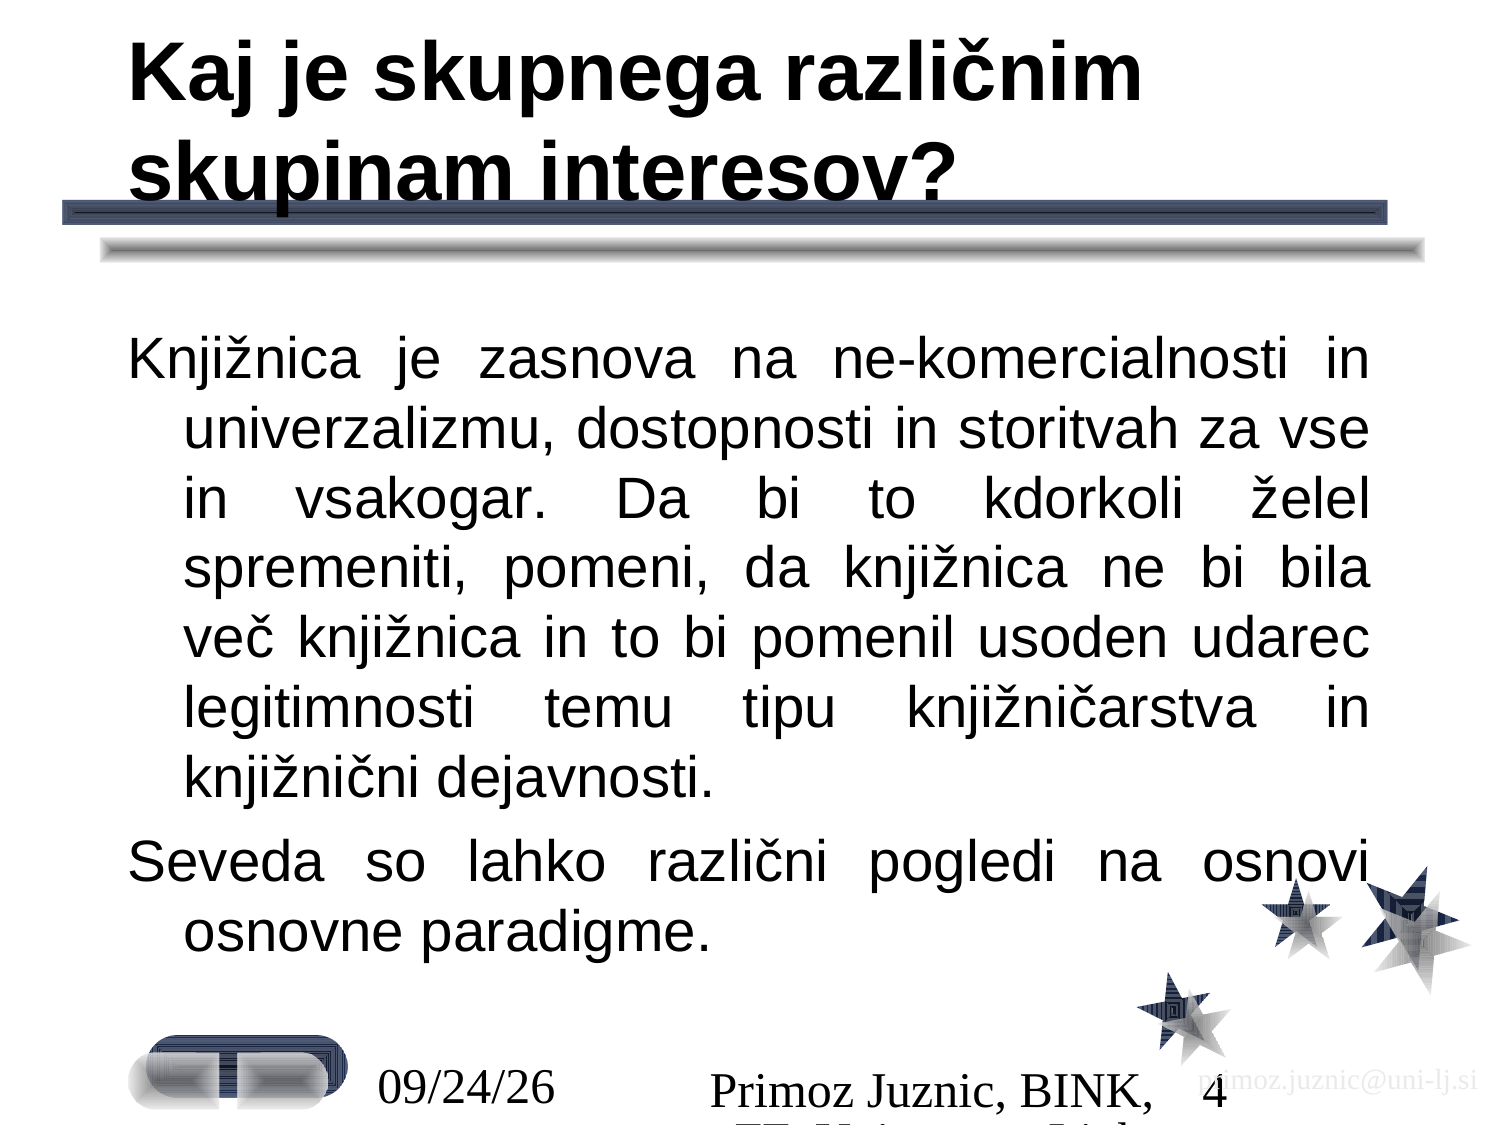

# Kaj je skupnega različnim skupinam interesov?
Knjižnica je zasnova na ne-komercialnosti in univerzalizmu, dostopnosti in storitvah za vse in vsakogar. Da bi to kdorkoli želel spremeniti, pomeni, da knjižnica ne bi bila več knjižnica in to bi pomenil usoden udarec legitimnosti temu tipu knjižničarstva in knjižnični dejavnosti.
Seveda so lahko različni pogledi na osnovi osnovne paradigme.
Primoz Juznic, BINK, FF, Univerza v Ljubljani
4